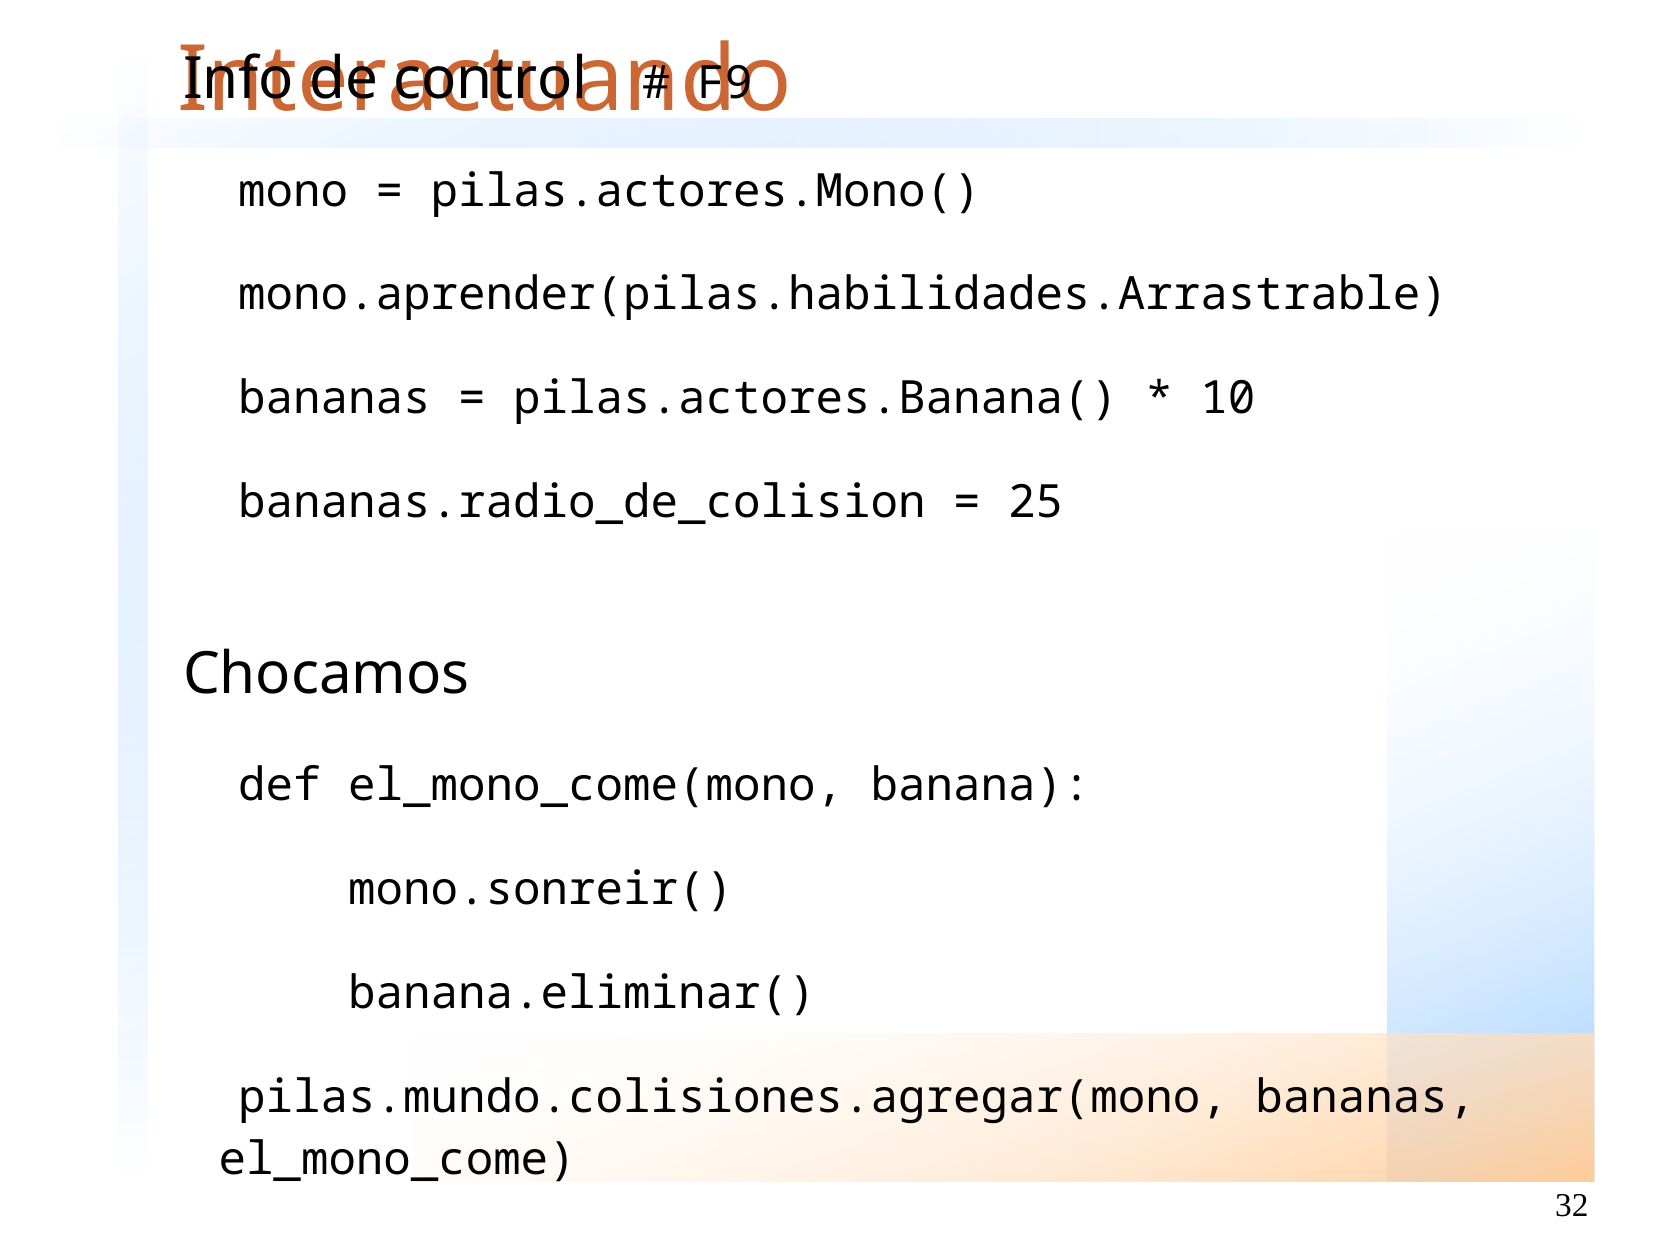

# Interactuando
Info de control # F9
 mono = pilas.actores.Mono()
 mono.aprender(pilas.habilidades.Arrastrable)
 bananas = pilas.actores.Banana() * 10
 bananas.radio_de_colision = 25
Chocamos
 def el_mono_come(mono, banana):
 mono.sonreir()
 banana.eliminar()
 pilas.mundo.colisiones.agregar(mono, bananas, el_mono_come)
 mono.eliminar()